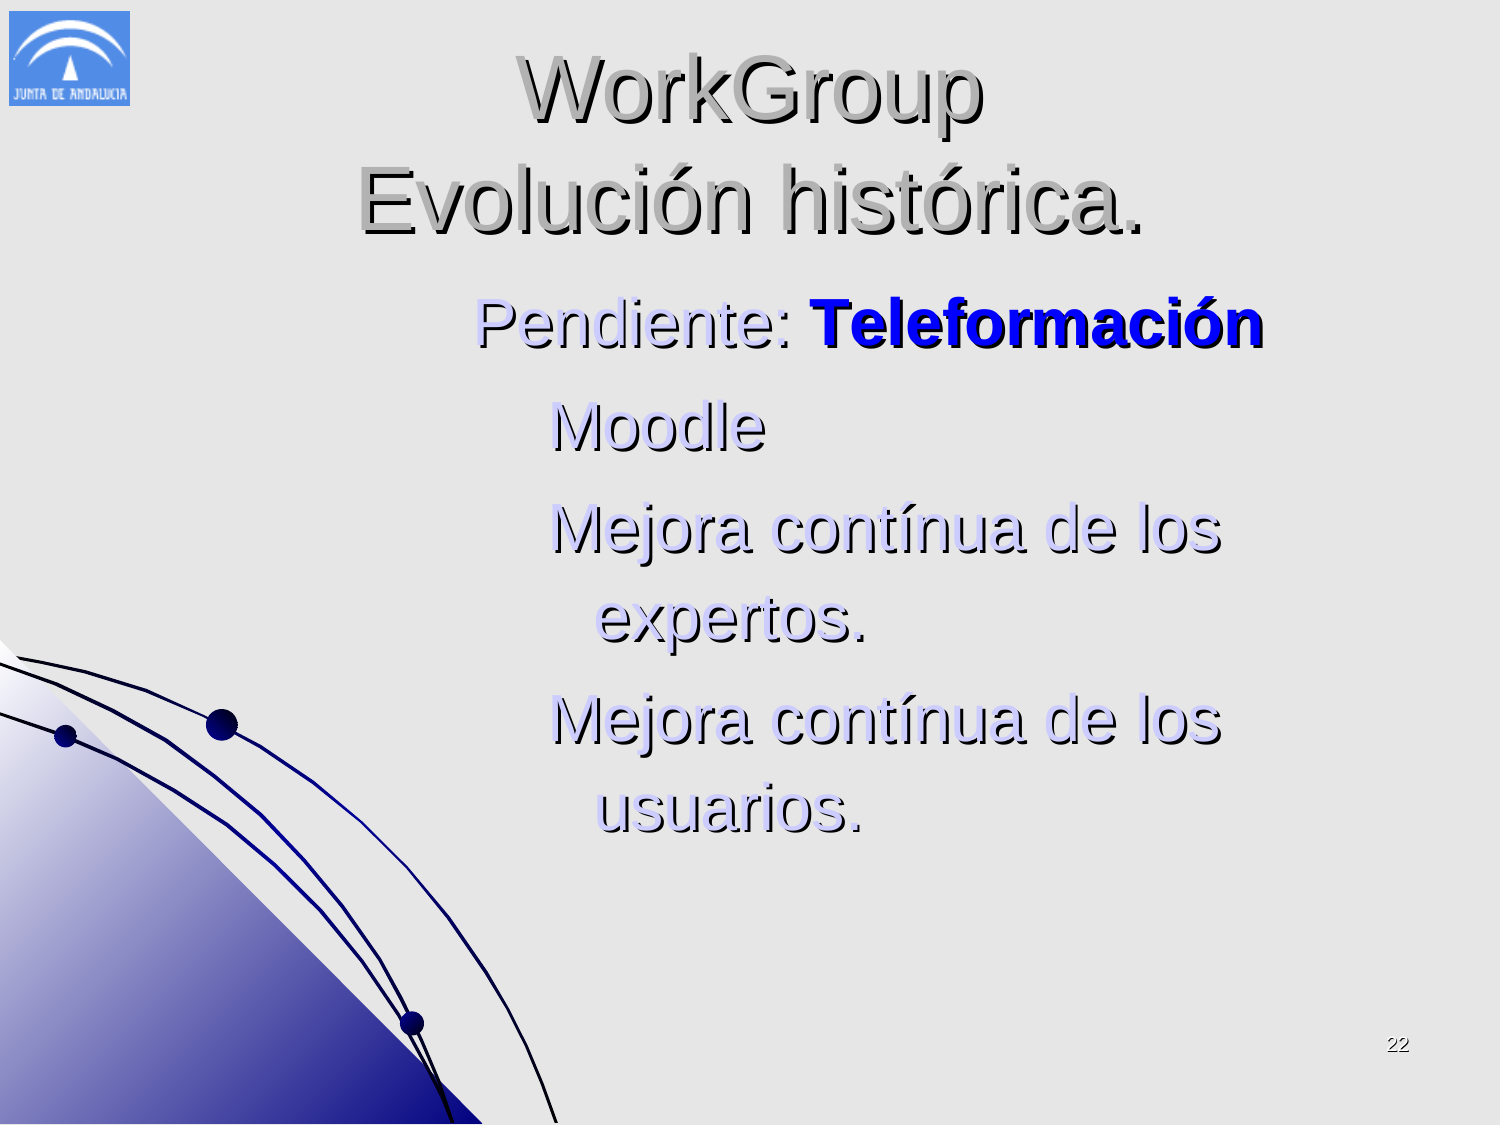

# WorkGroup Evolución histórica.
Pendiente: Teleformación
Moodle
Mejora contínua de los expertos.
Mejora contínua de los usuarios.
22